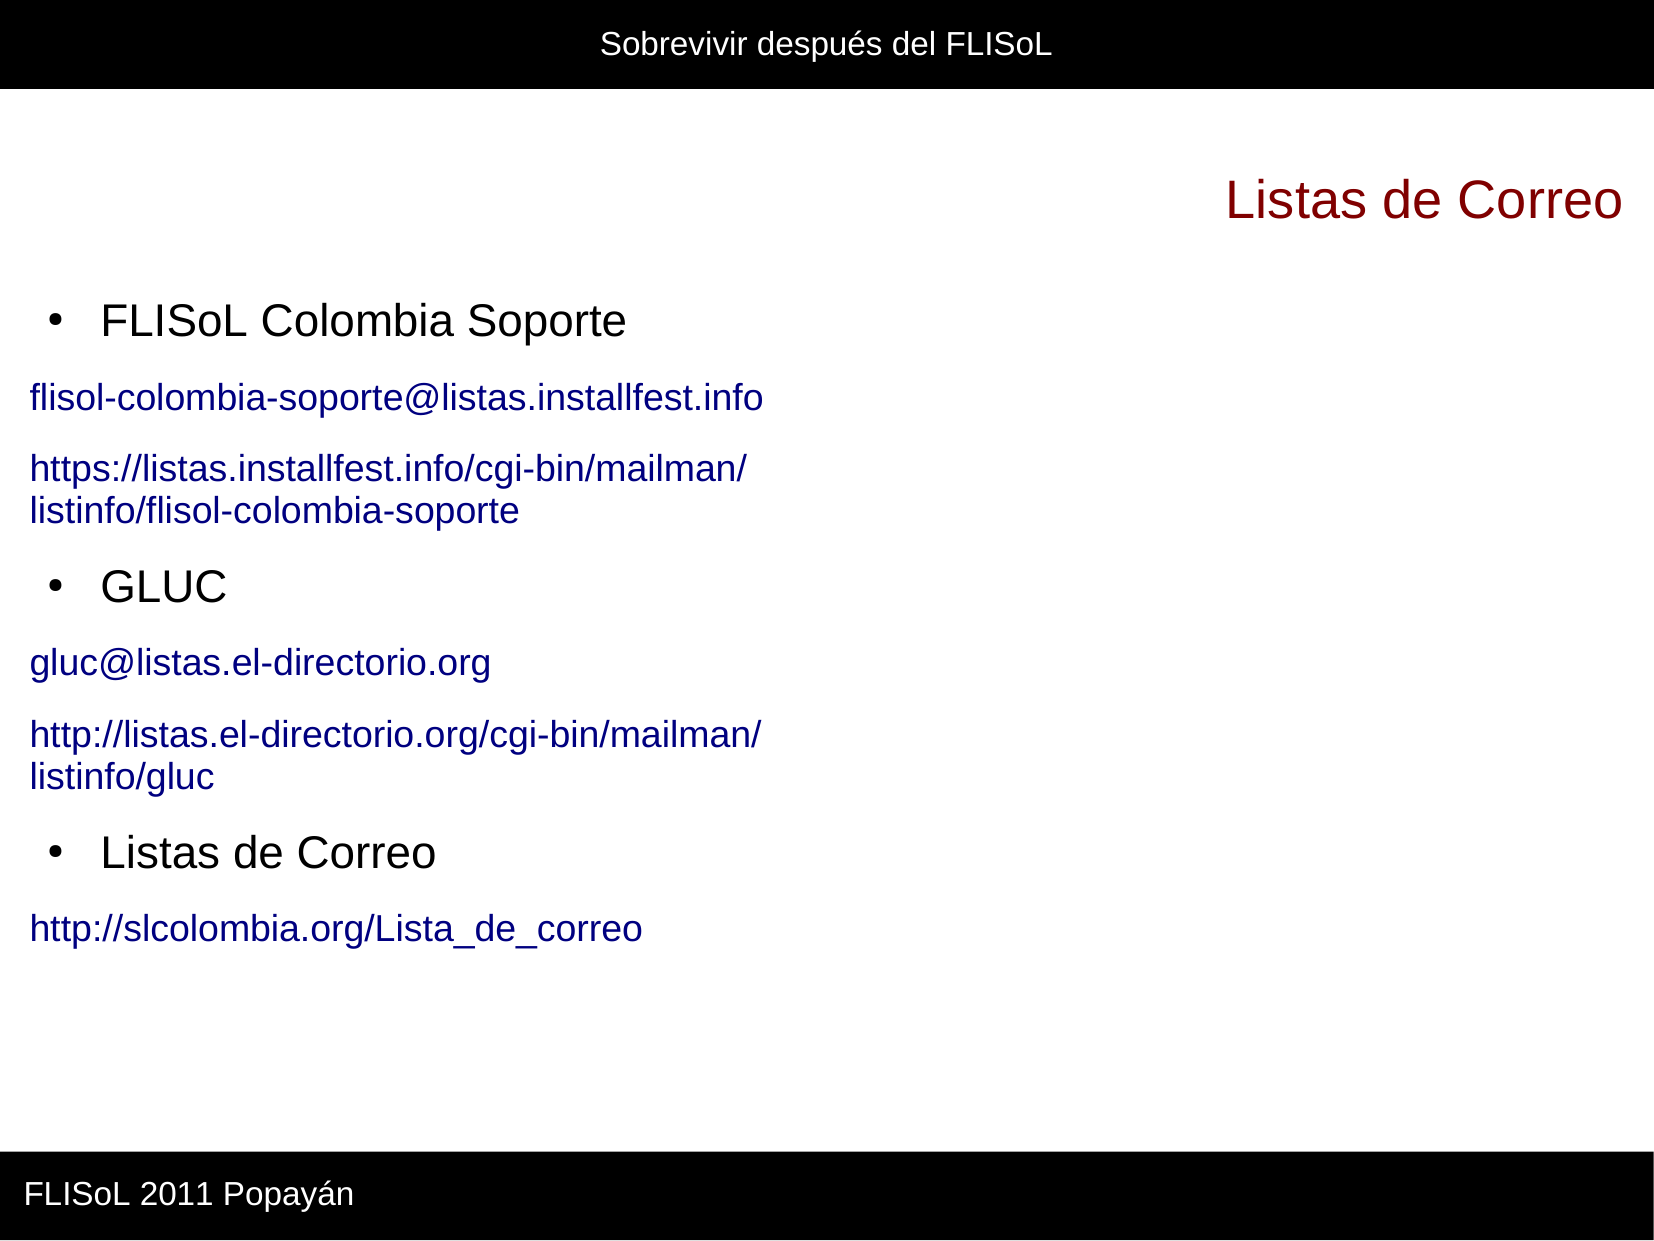

# Listas de Correo
FLISoL Colombia Soporte
flisol-colombia-soporte@listas.installfest.info
https://listas.installfest.info/cgi-bin/mailman/listinfo/flisol-colombia-soporte
GLUC
gluc@listas.el-directorio.org
http://listas.el-directorio.org/cgi-bin/mailman/listinfo/gluc
Listas de Correo
http://slcolombia.org/Lista_de_correo